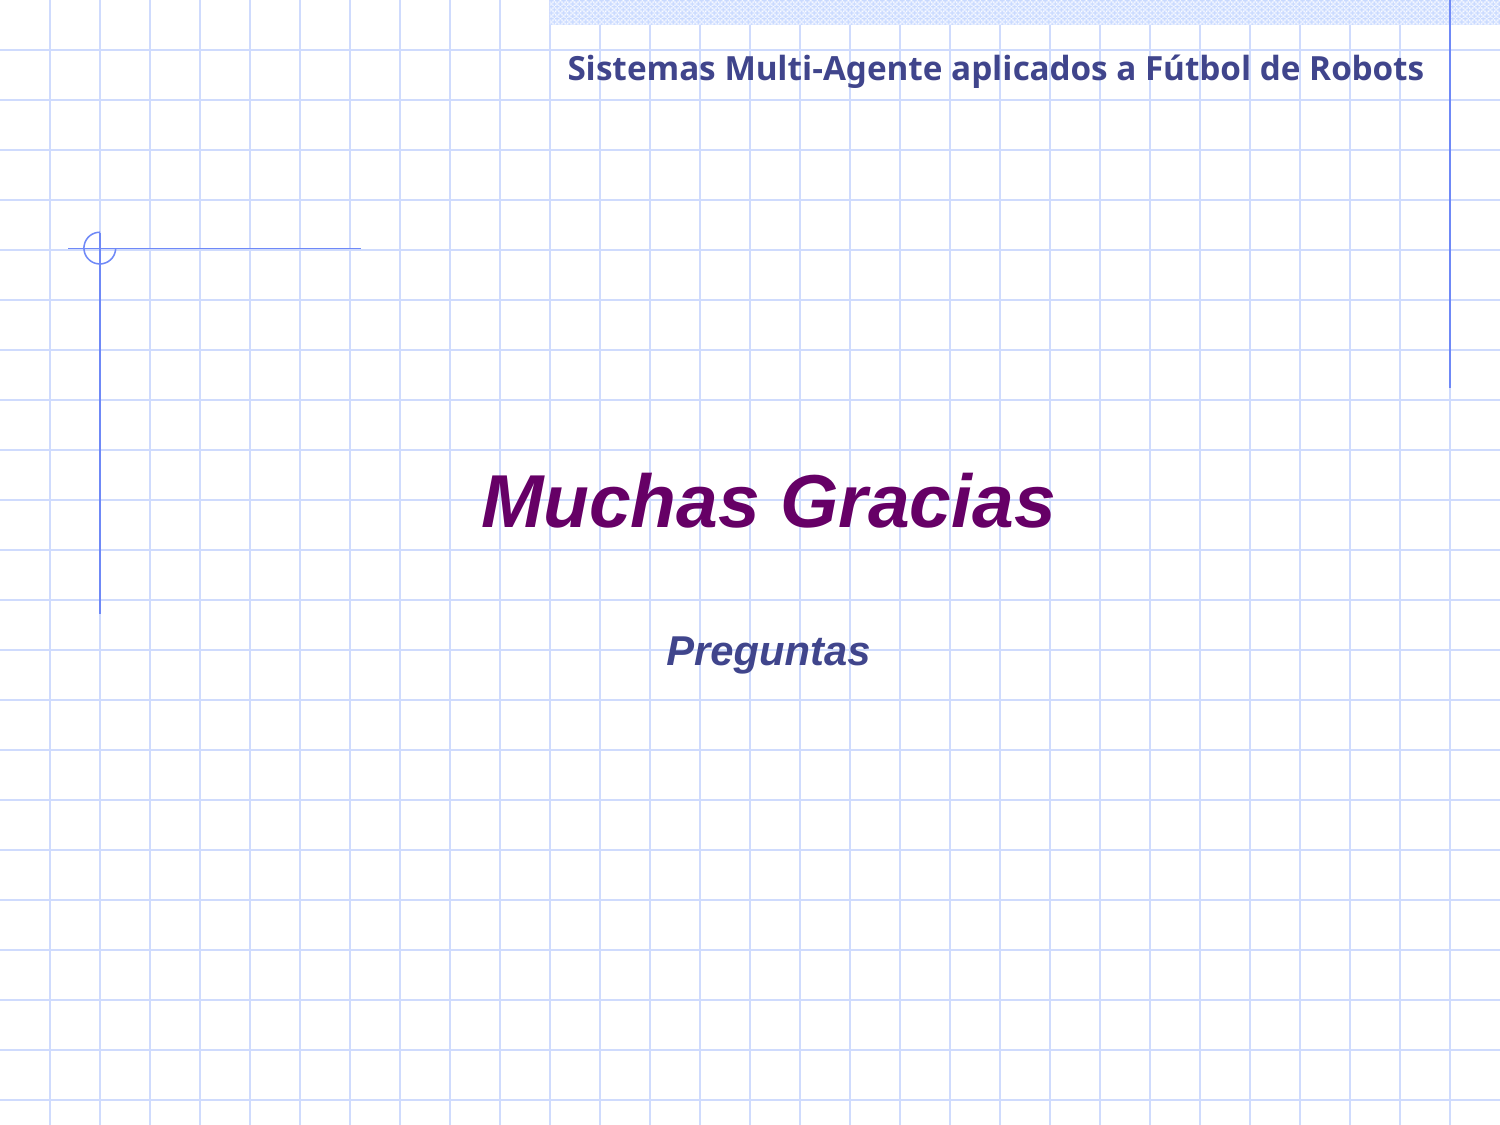

Sistemas Multi-Agente aplicados a Fútbol de Robots
# Muchas Gracias Preguntas